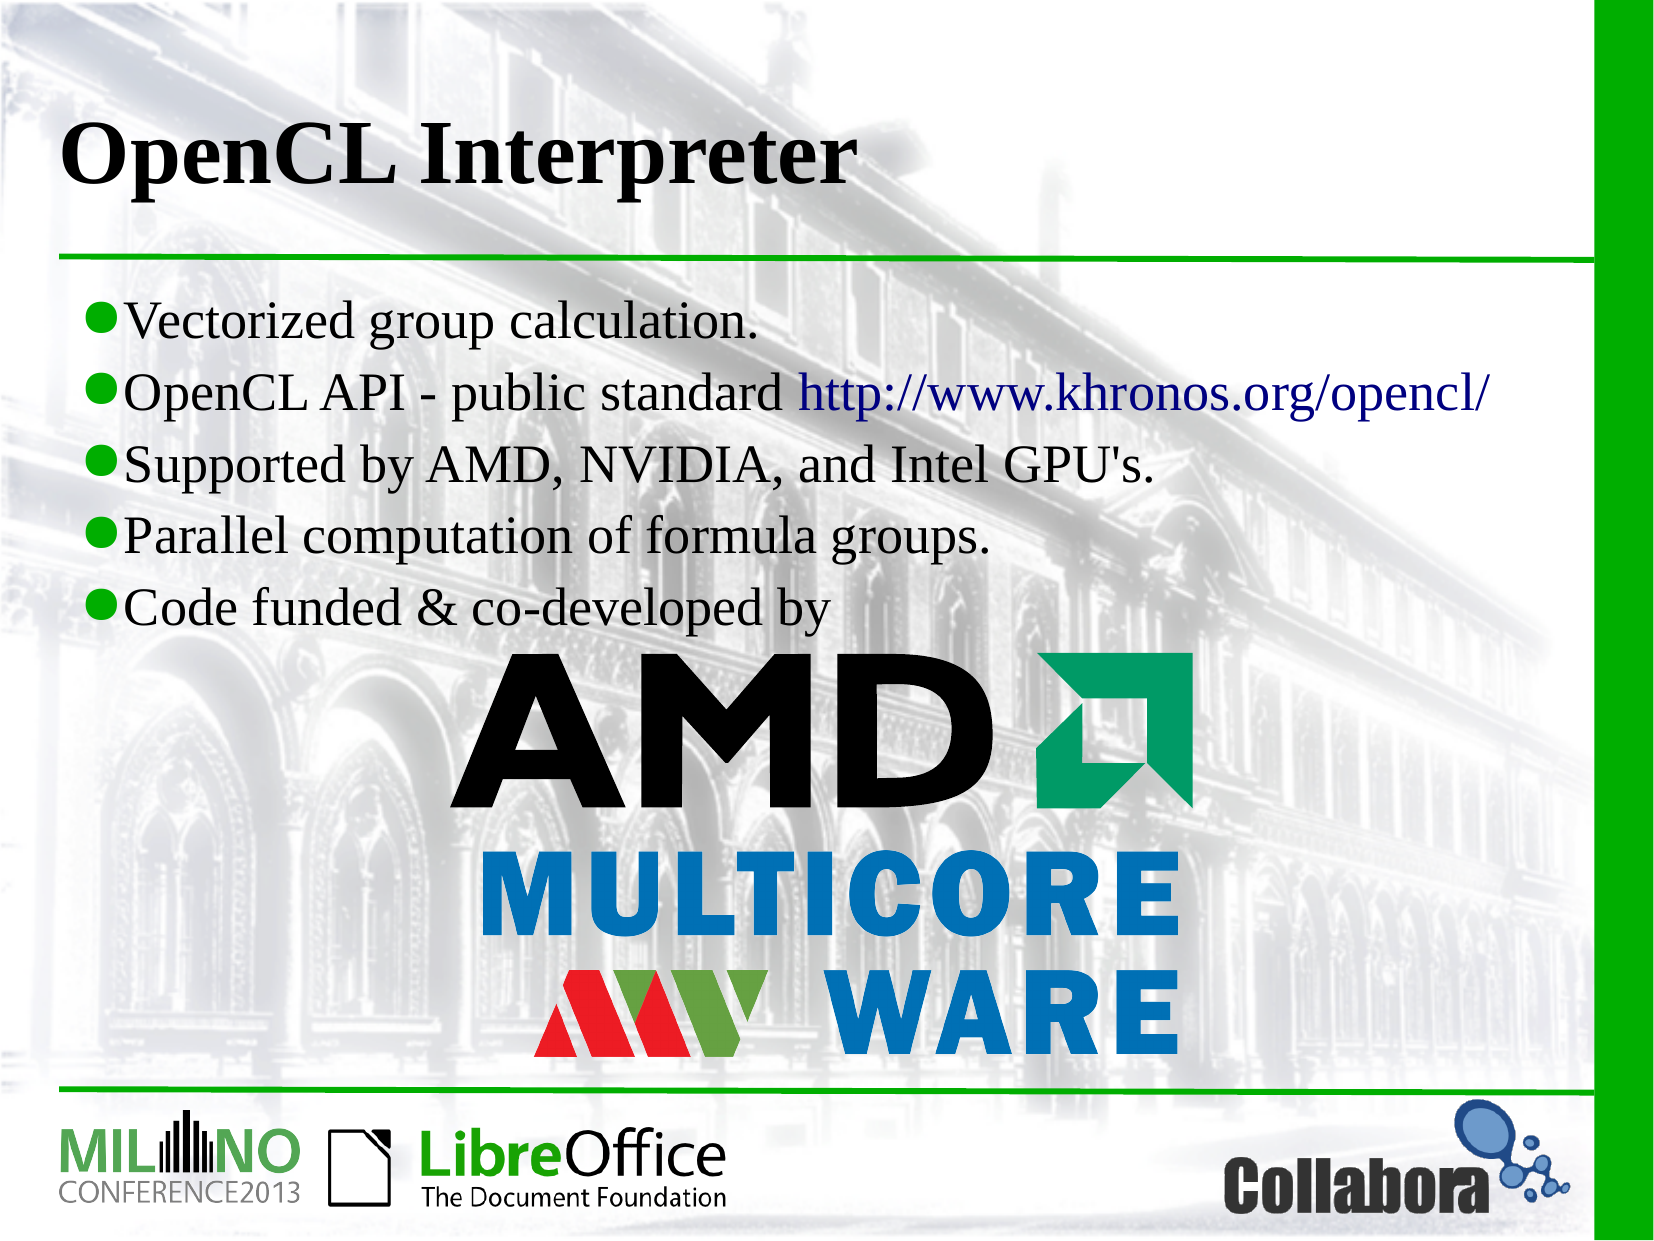

# OpenCL Interpreter
Vectorized group calculation.
OpenCL API - public standard http://www.khronos.org/opencl/
Supported by AMD, NVIDIA, and Intel GPU's.
Parallel computation of formula groups.
Code funded & co-developed by